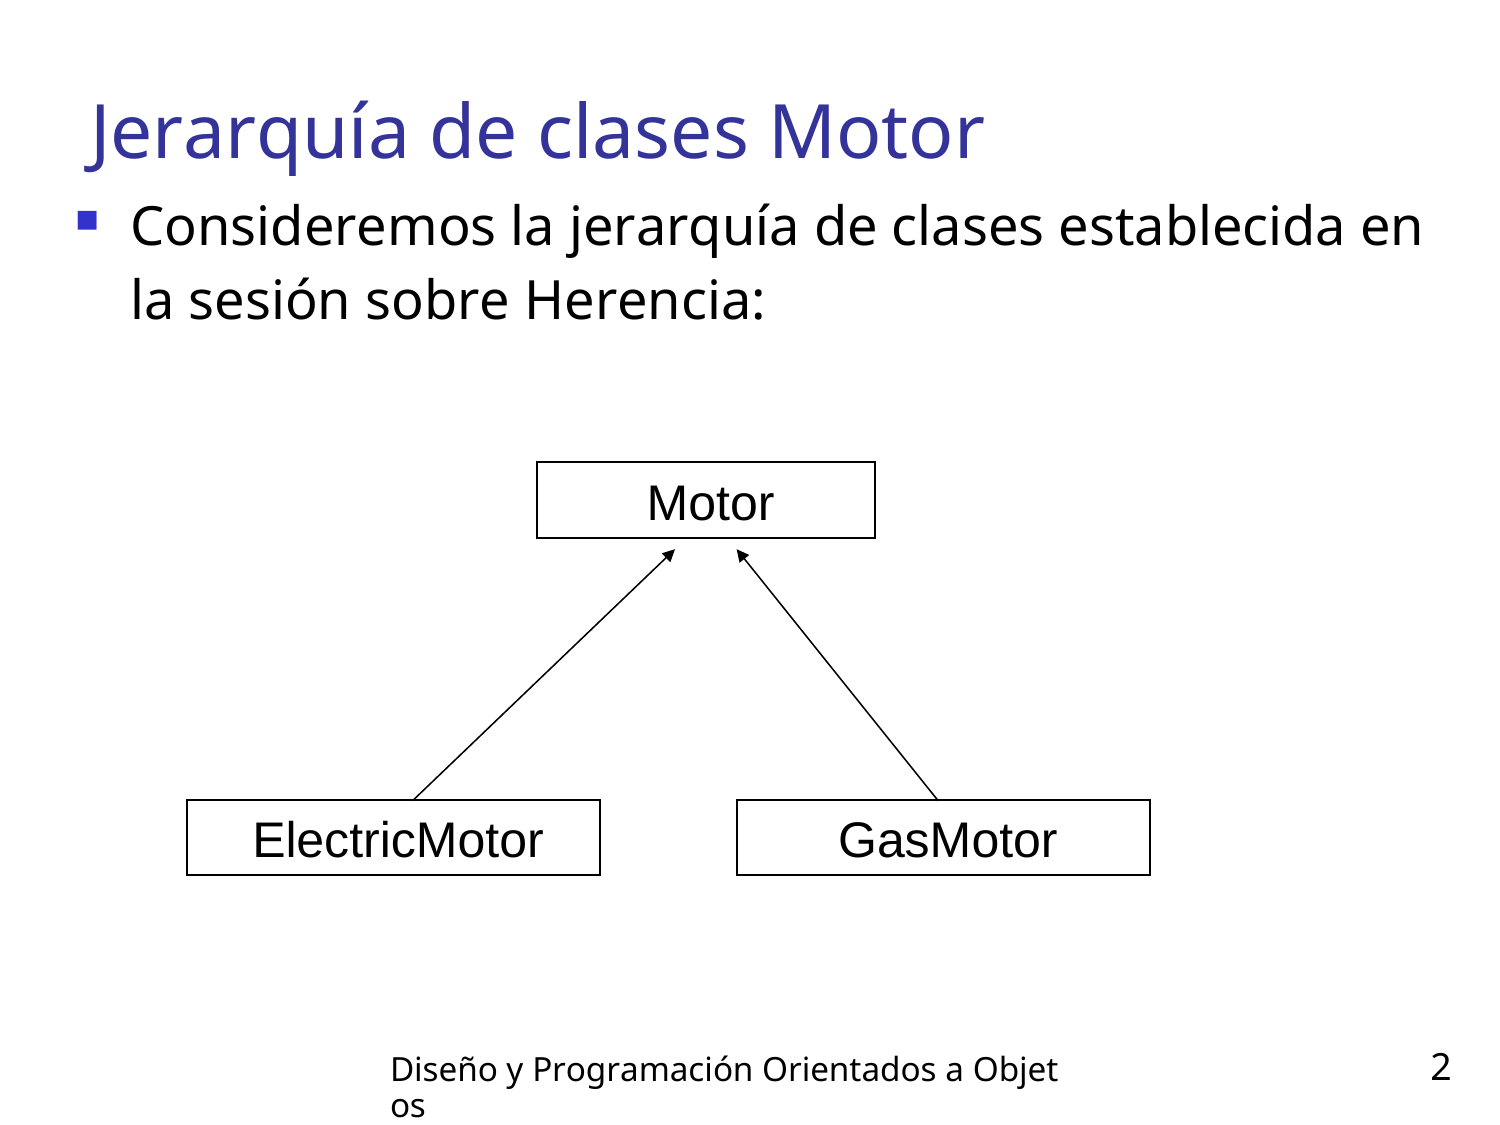

# Jerarquía de clases Motor
Consideremos la jerarquía de clases establecida en la sesión sobre Herencia:
Motor
ElectricMotor
GasMotor
Diseño y Programación Orientados a Objetos
2